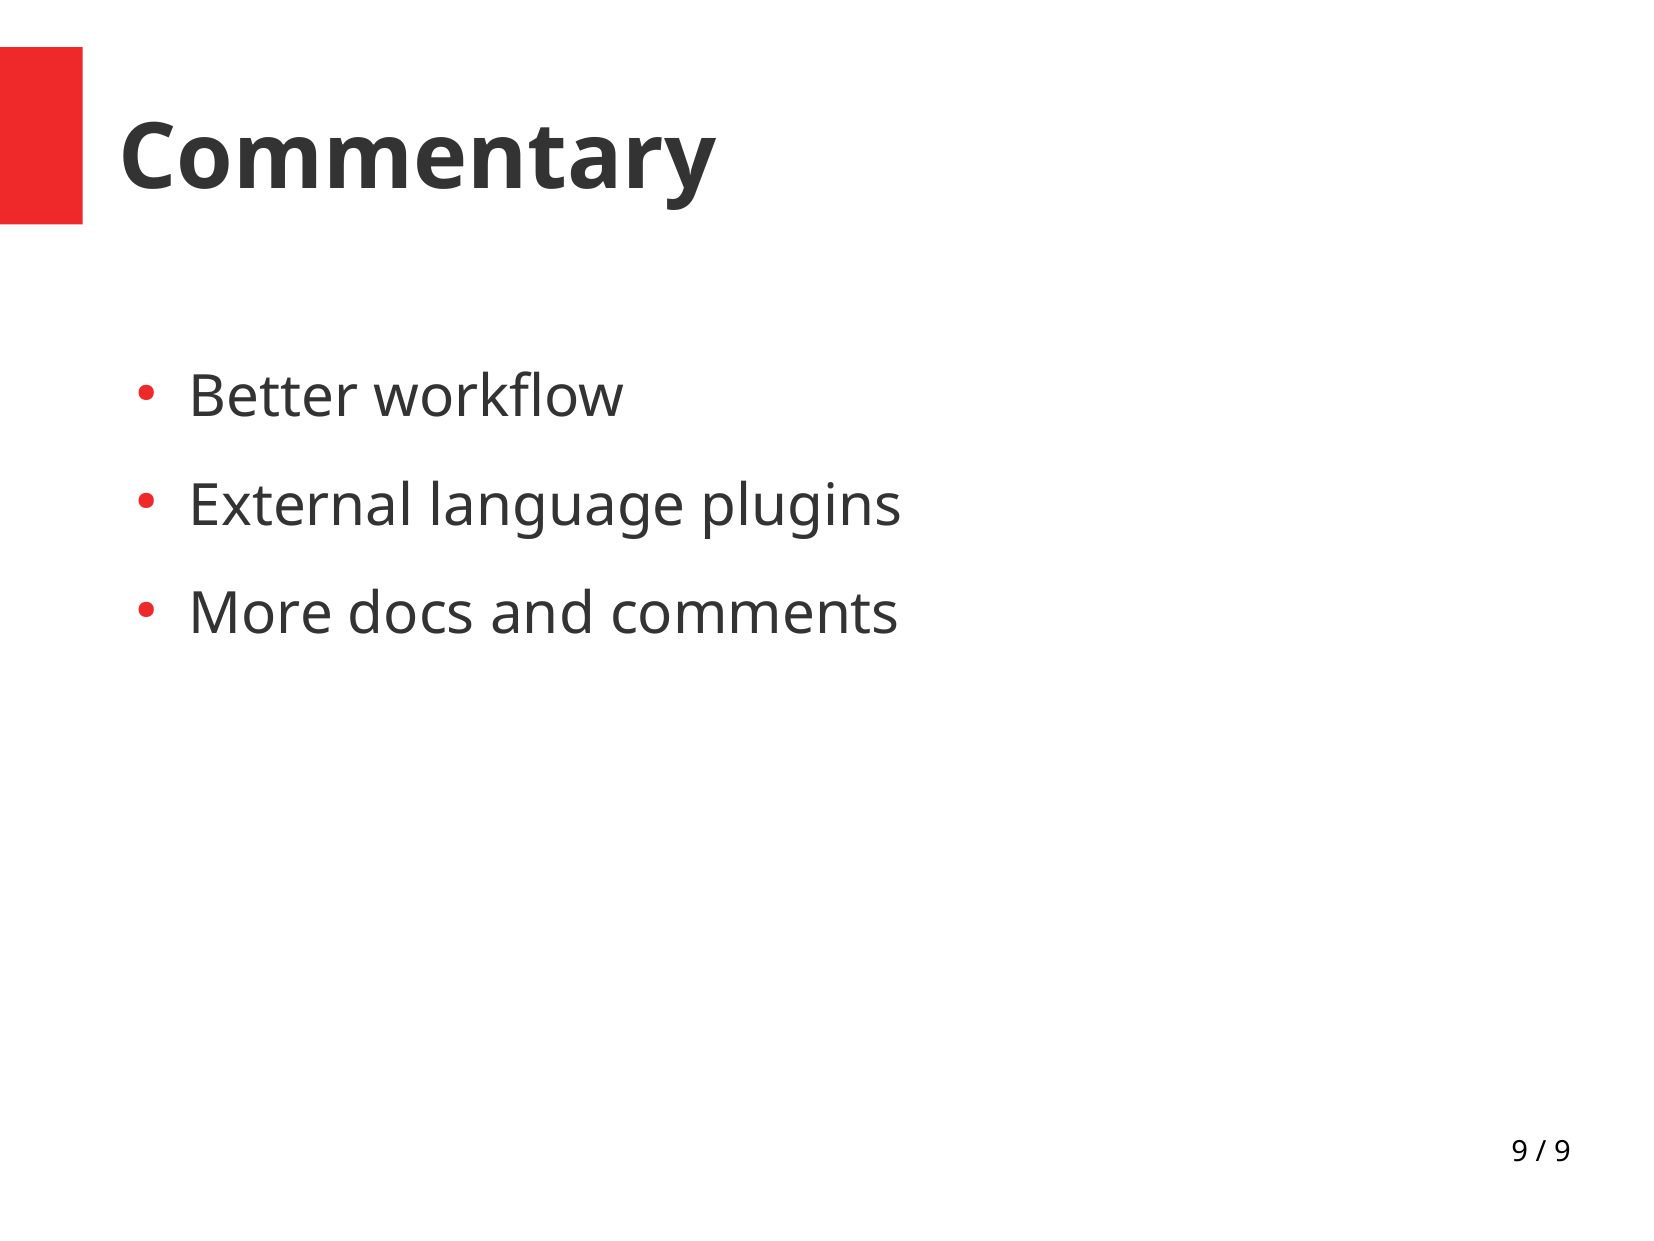

# Commentary
Better workflow
External language plugins
More docs and comments
9